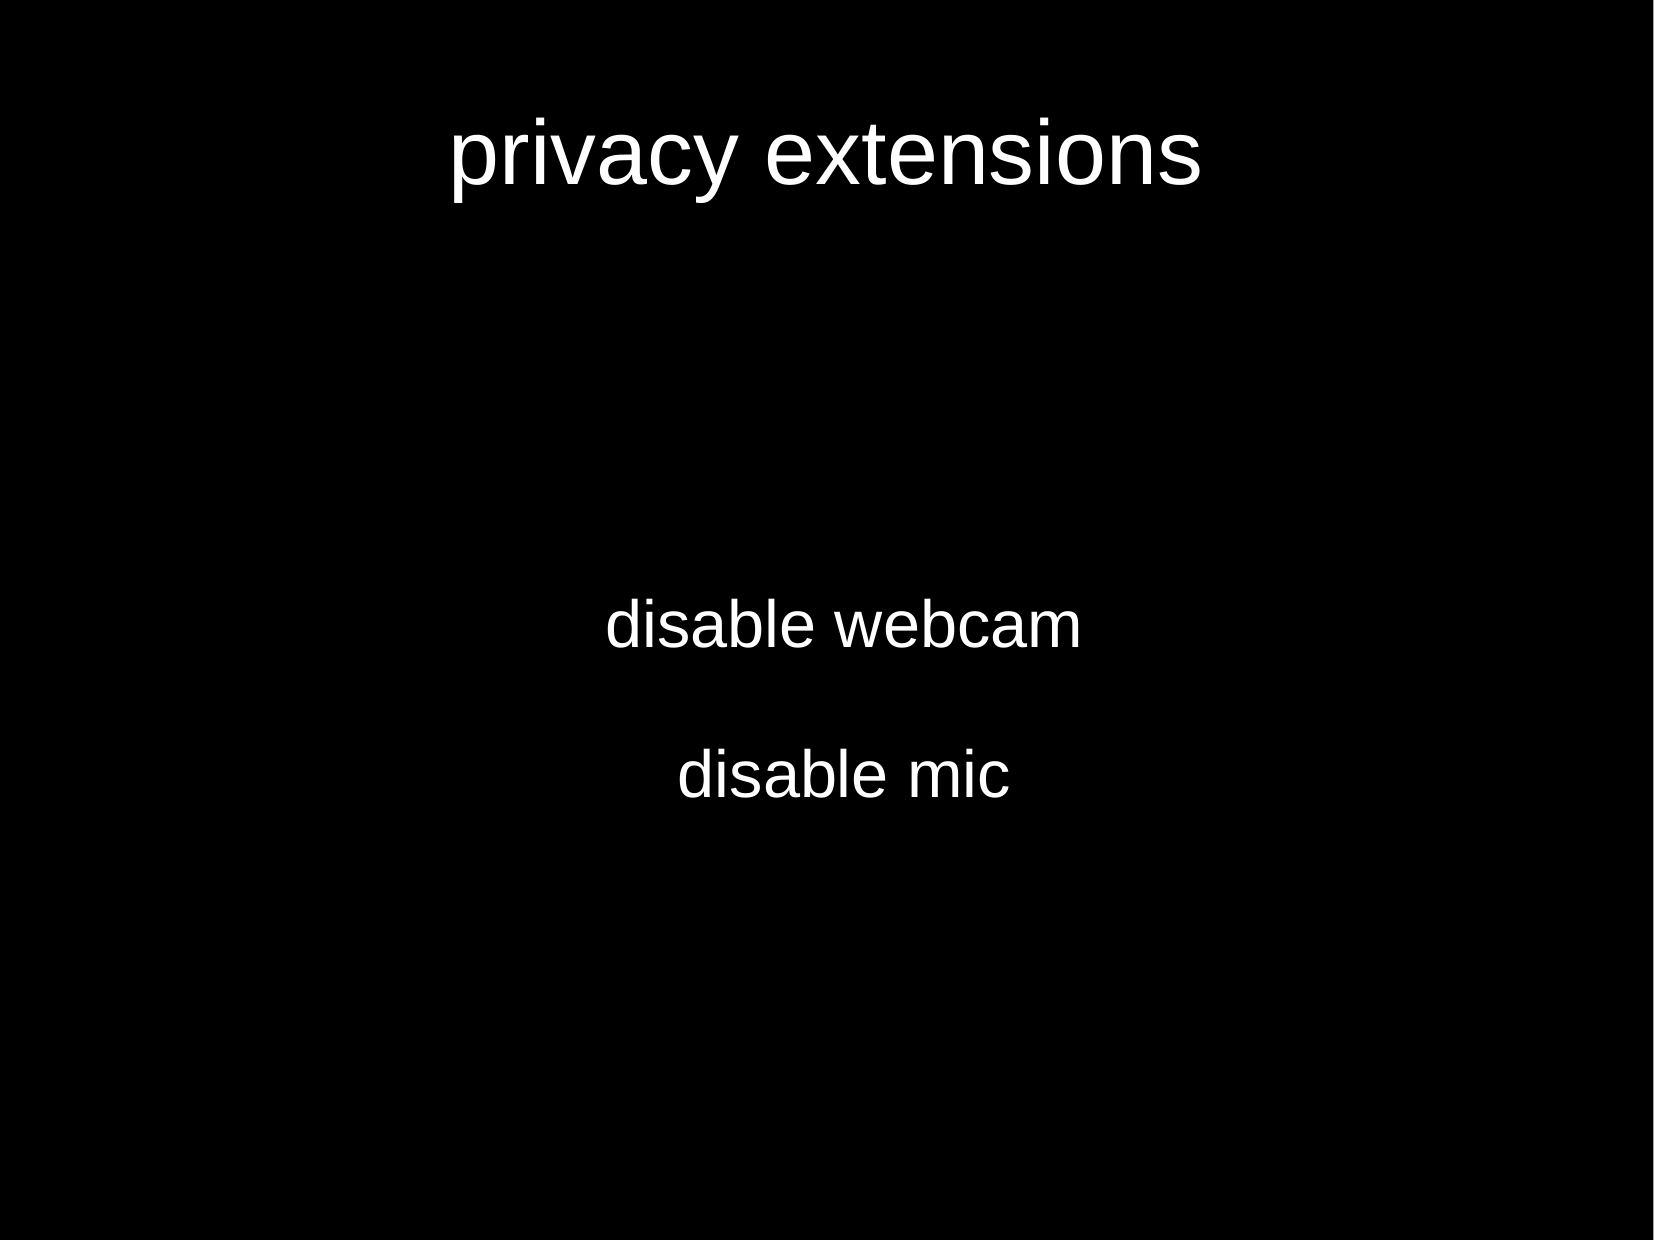

# privacy extensions
disable webcam
disable mic